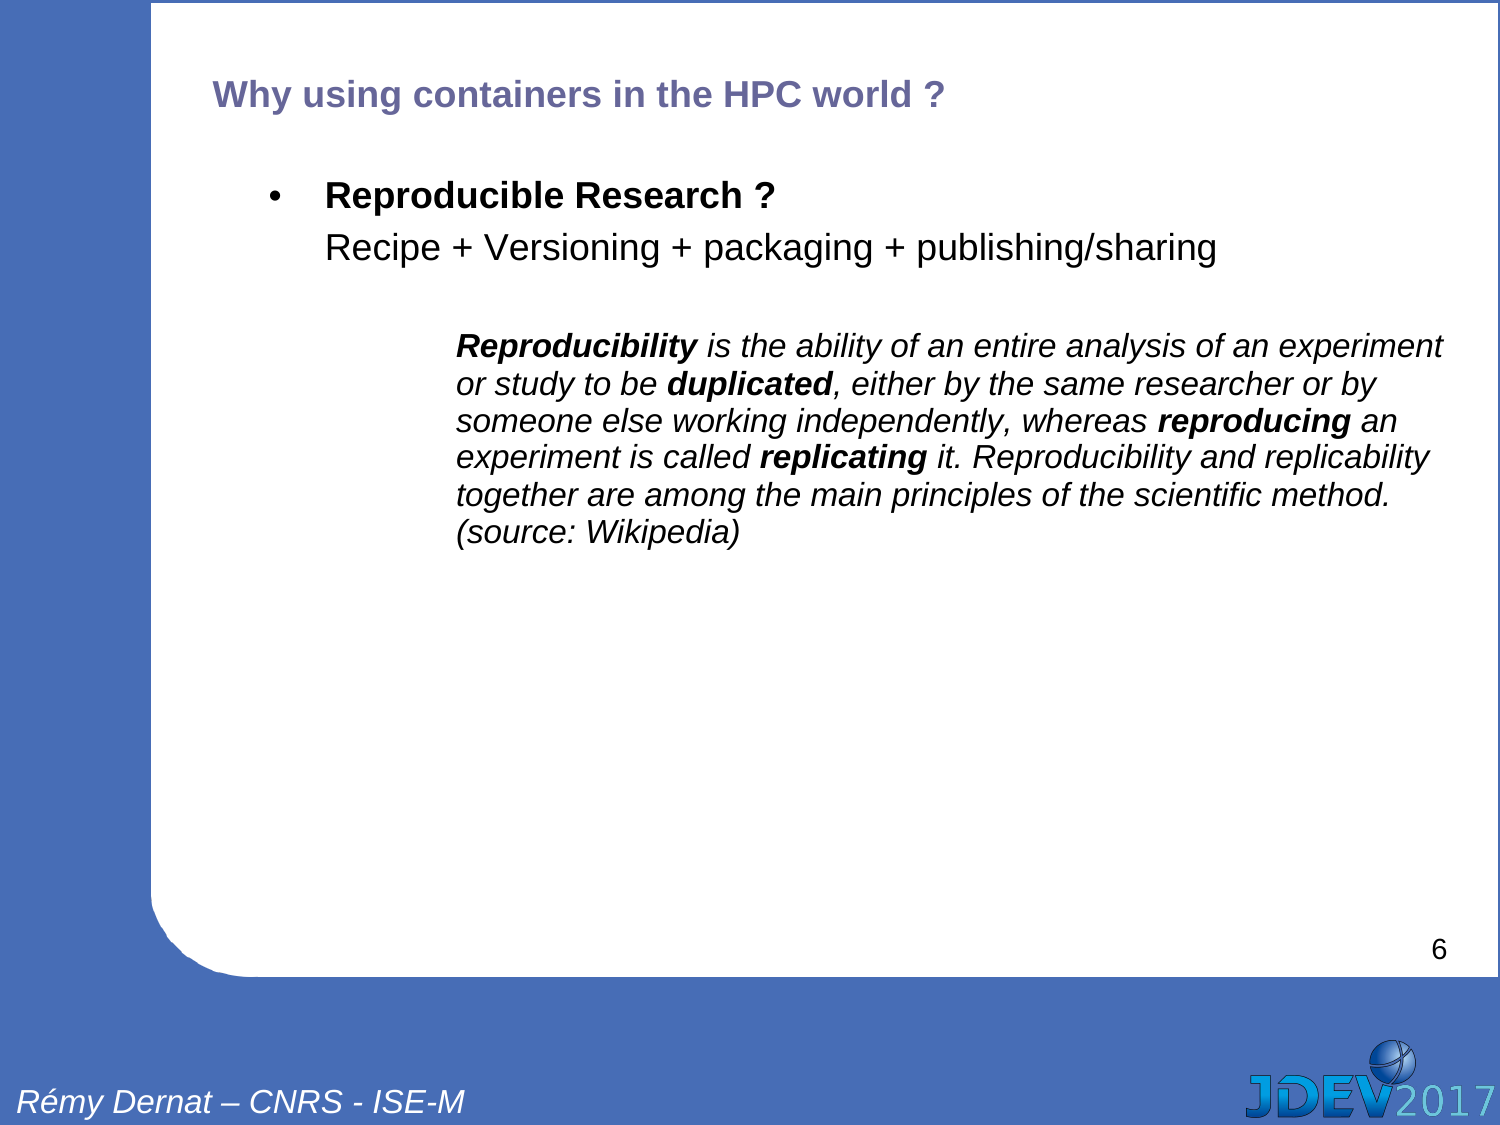

# Why using containers in the HPC world ?
Reproducible Research ?
Recipe + Versioning + packaging + publishing/sharing
Reproducibility is the ability of an entire analysis of an experiment or study to be duplicated, either by the same researcher or by someone else working independently, whereas reproducing an experiment is called replicating it. Reproducibility and replicability together are among the main principles of the scientific method. (source: Wikipedia)
6
Rémy Dernat – CNRS - ISE-M